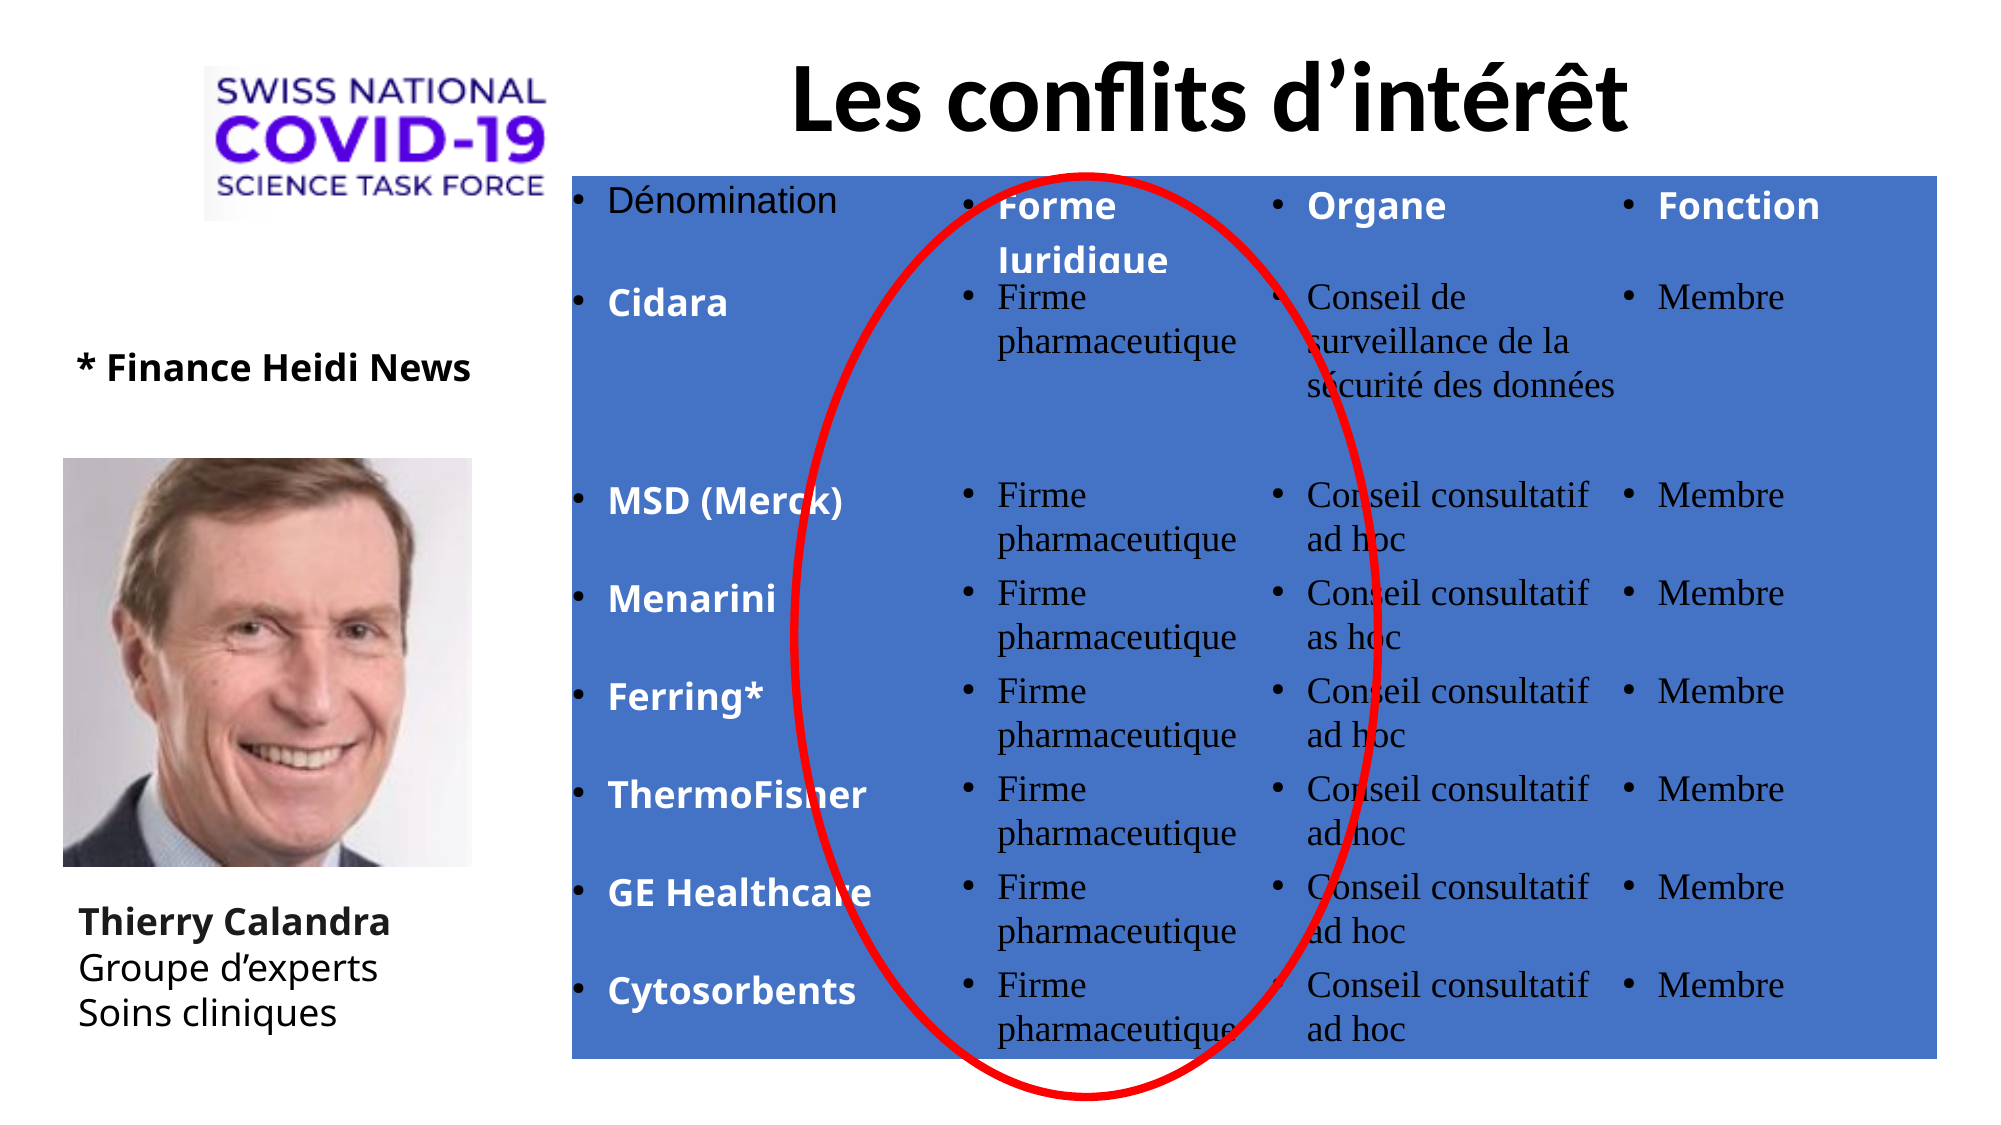

Les conflits d’intérêt
| Dénomination | Forme Juridique | Organe | Fonction |
| --- | --- | --- | --- |
| Cidara | Firme pharmaceutique | Conseil de surveillance de la sécurité des données | Membre |
| MSD (Merck) | Firme pharmaceutique | Conseil consultatif ad hoc | Membre |
| Menarini | Firme pharmaceutique | Conseil consultatif as hoc | Membre |
| Ferring\* | Firme pharmaceutique | Conseil consultatif ad hoc | Membre |
| ThermoFisher | Firme pharmaceutique | Conseil consultatif ad hoc | Membre |
| GE Healthcare | Firme pharmaceutique | Conseil consultatif ad hoc | Membre |
| Cytosorbents | Firme pharmaceutique | Conseil consultatif ad hoc | Membre |
* Finance Heidi News
Thierry Calandra
Groupe d’experts
Soins cliniques